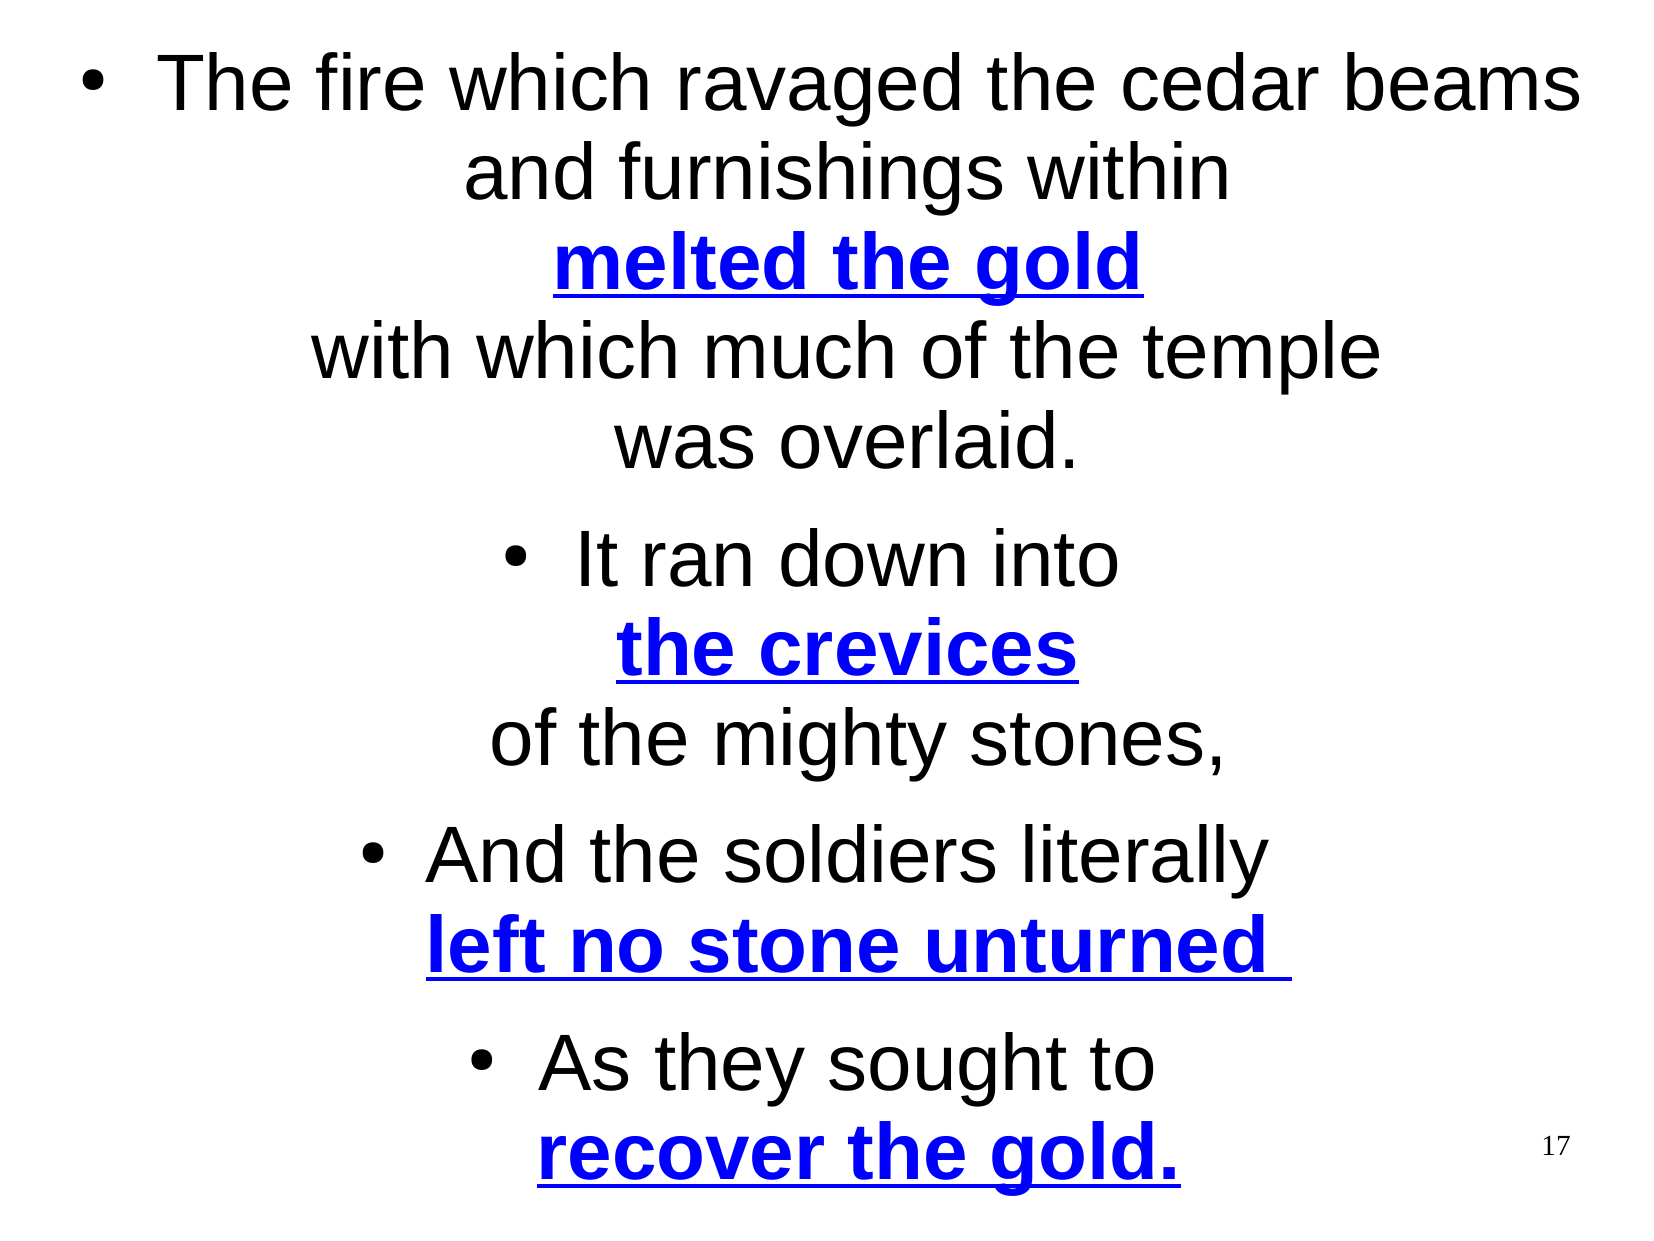

# The fire which ravaged the cedar beams and furnishings within melted the gold with which much of the temple was overlaid.
It ran down into
the crevices
of the mighty stones,
And the soldiers literally
left no stone unturned
As they sought to
recover the gold.
17